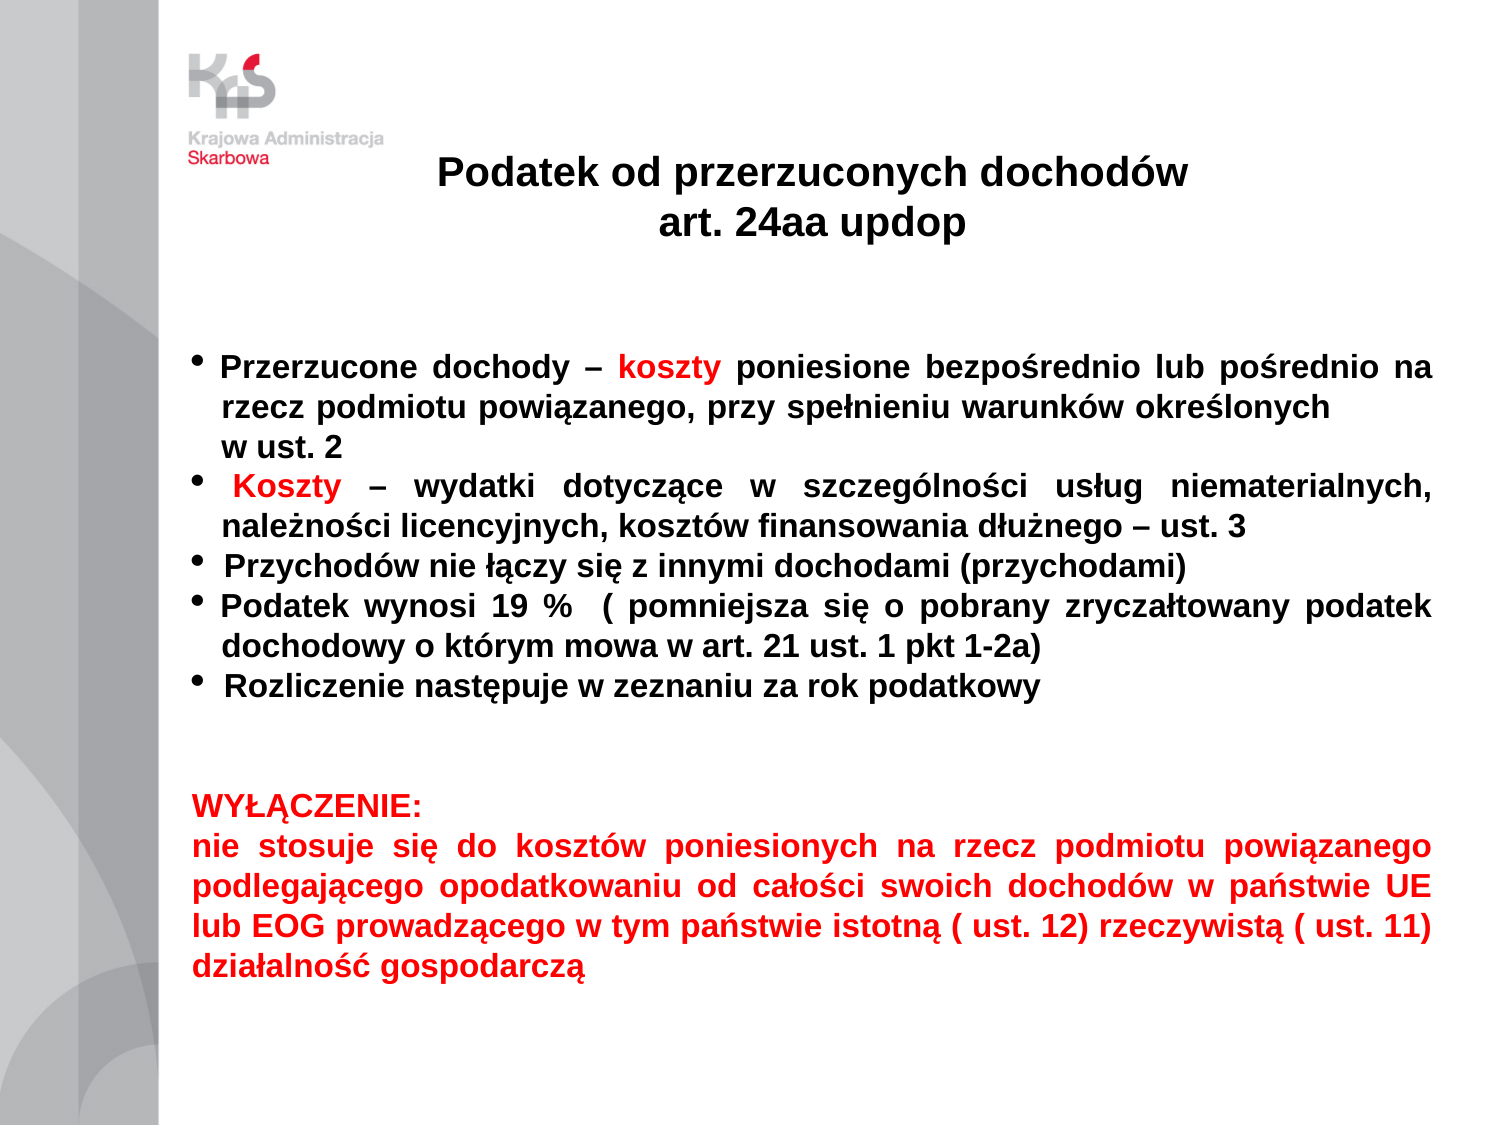

Podatek od przerzuconych dochodów
art. 24aa updop
 Przerzucone dochody – koszty poniesione bezpośrednio lub pośrednio na rzecz podmiotu powiązanego, przy spełnieniu warunków określonych w ust. 2
 Koszty – wydatki dotyczące w szczególności usług niematerialnych, należności licencyjnych, kosztów finansowania dłużnego – ust. 3
 Przychodów nie łączy się z innymi dochodami (przychodami)
 Podatek wynosi 19 % ( pomniejsza się o pobrany zryczałtowany podatek dochodowy o którym mowa w art. 21 ust. 1 pkt 1-2a)
 Rozliczenie następuje w zeznaniu za rok podatkowy
WYŁĄCZENIE:
nie stosuje się do kosztów poniesionych na rzecz podmiotu powiązanego podlegającego opodatkowaniu od całości swoich dochodów w państwie UE lub EOG prowadzącego w tym państwie istotną ( ust. 12) rzeczywistą ( ust. 11) działalność gospodarczą